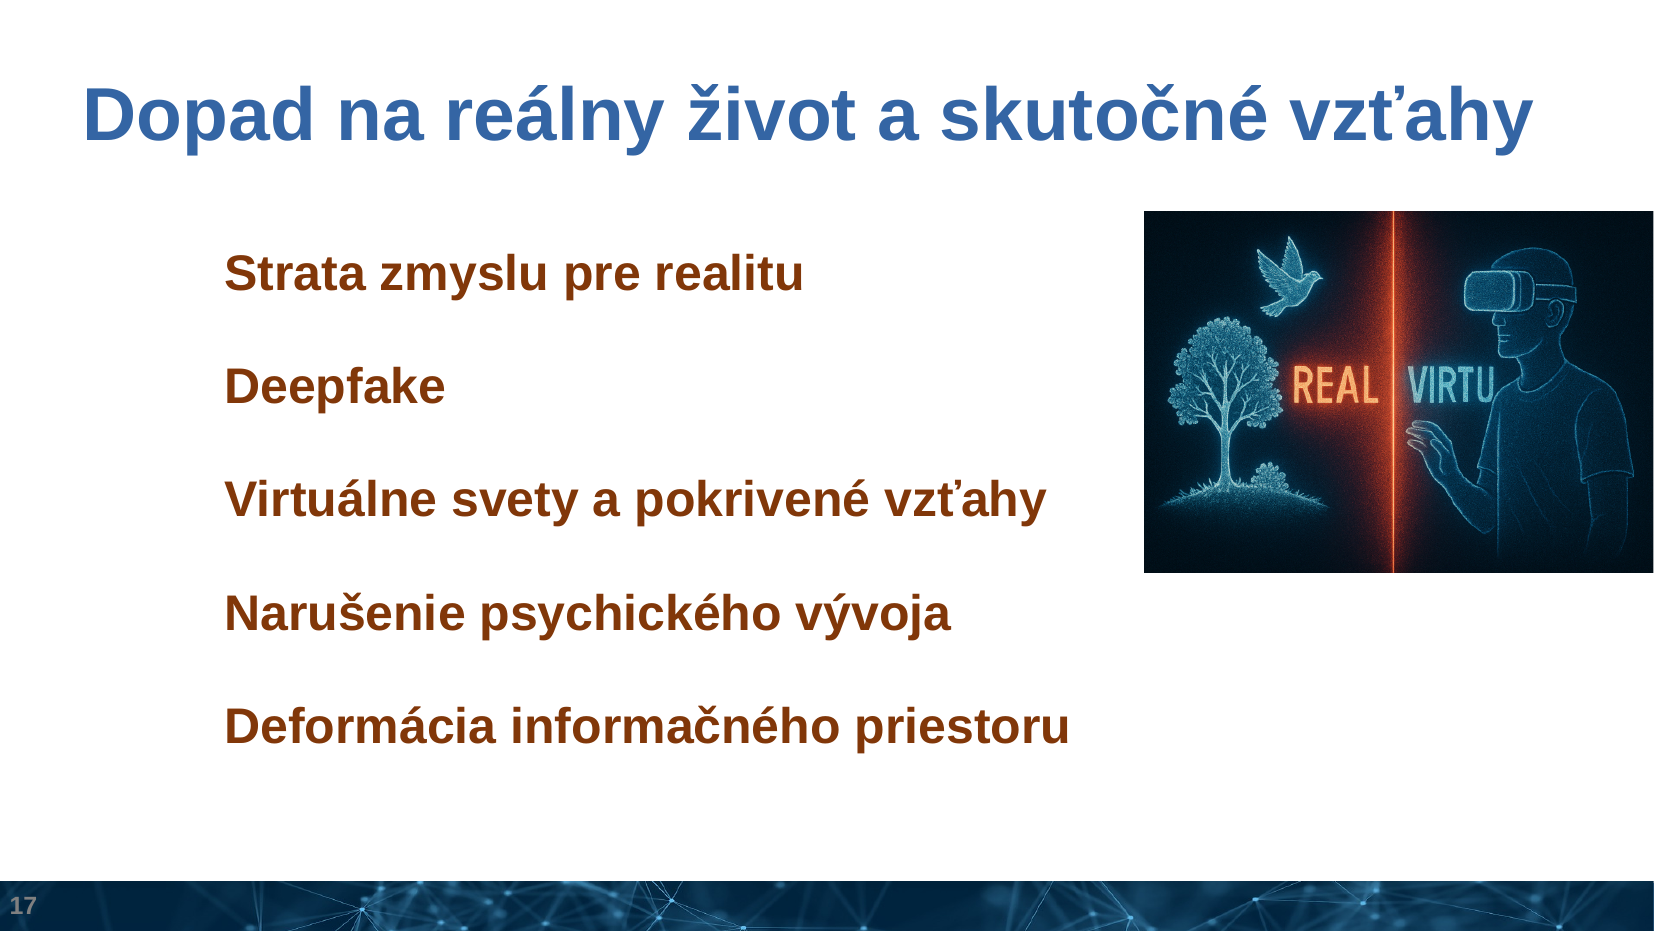

# Dopad na reálny život a skutočné vzťahy
Strata zmyslu pre realitu
Deepfake
Virtuálne svety a pokrivené vzťahy
Narušenie psychického vývoja
Deformácia informačného priestoru